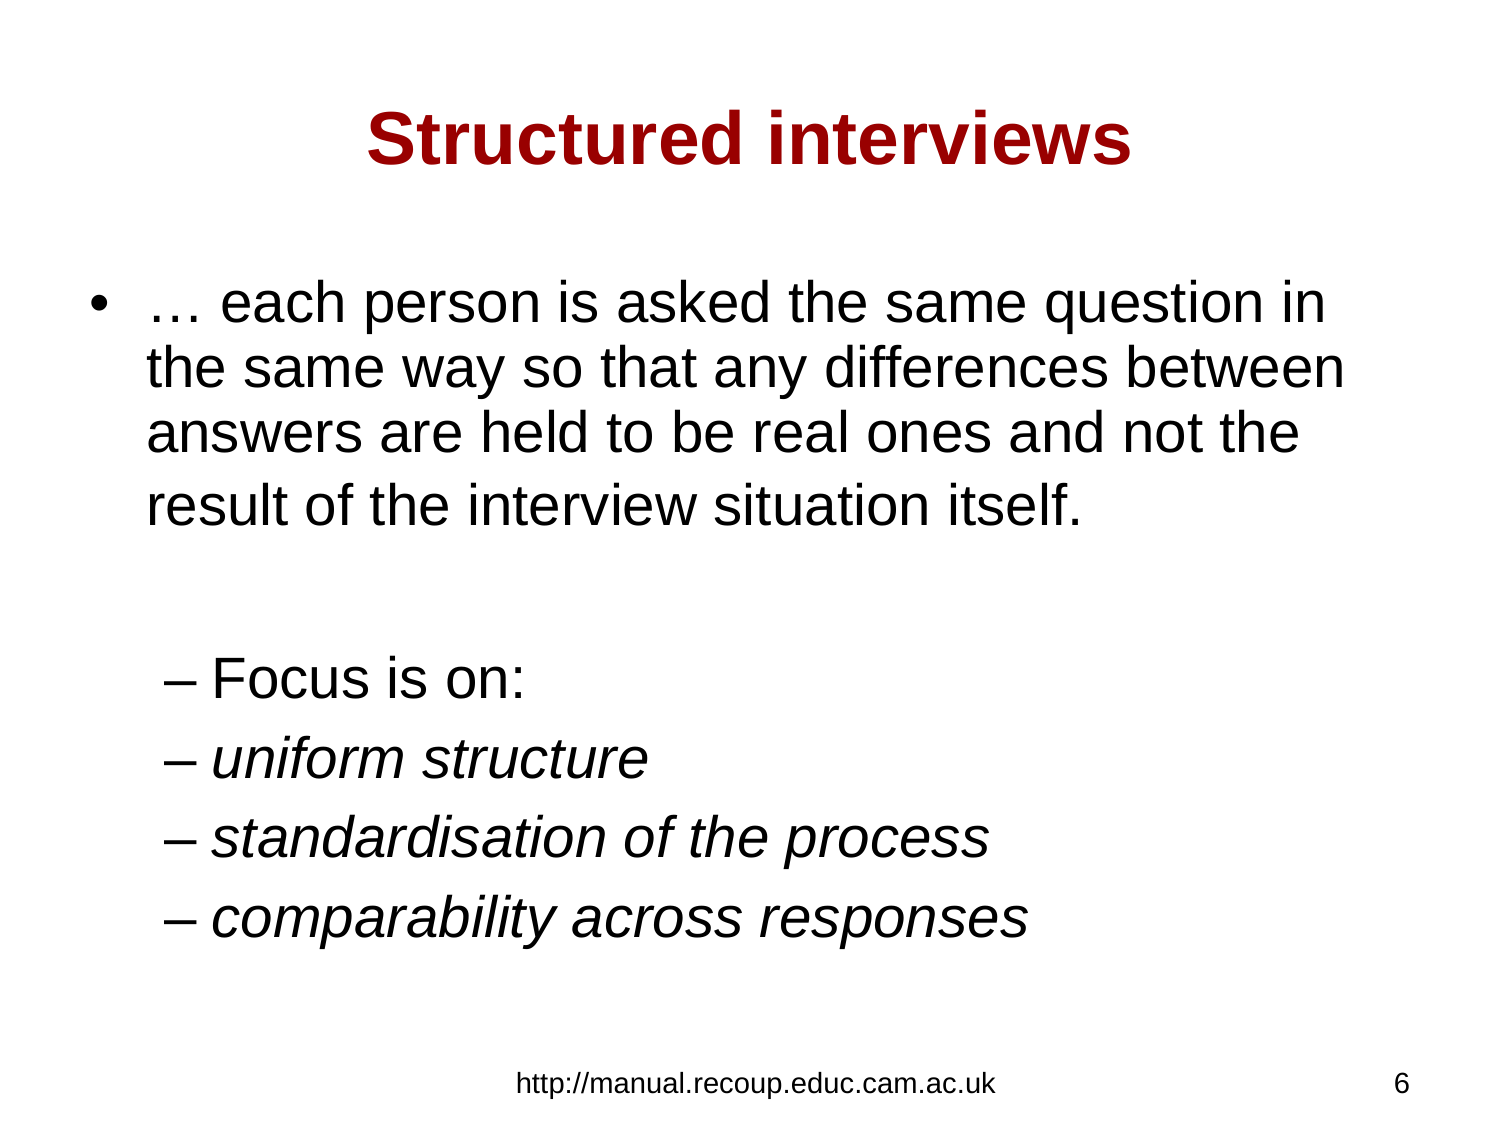

# Structured interviews
… each person is asked the same question in the same way so that any differences between answers are held to be real ones and not the result of the interview situation itself.
Focus is on:
uniform structure
standardisation of the process
comparability across responses
http://manual.recoup.educ.cam.ac.uk
6